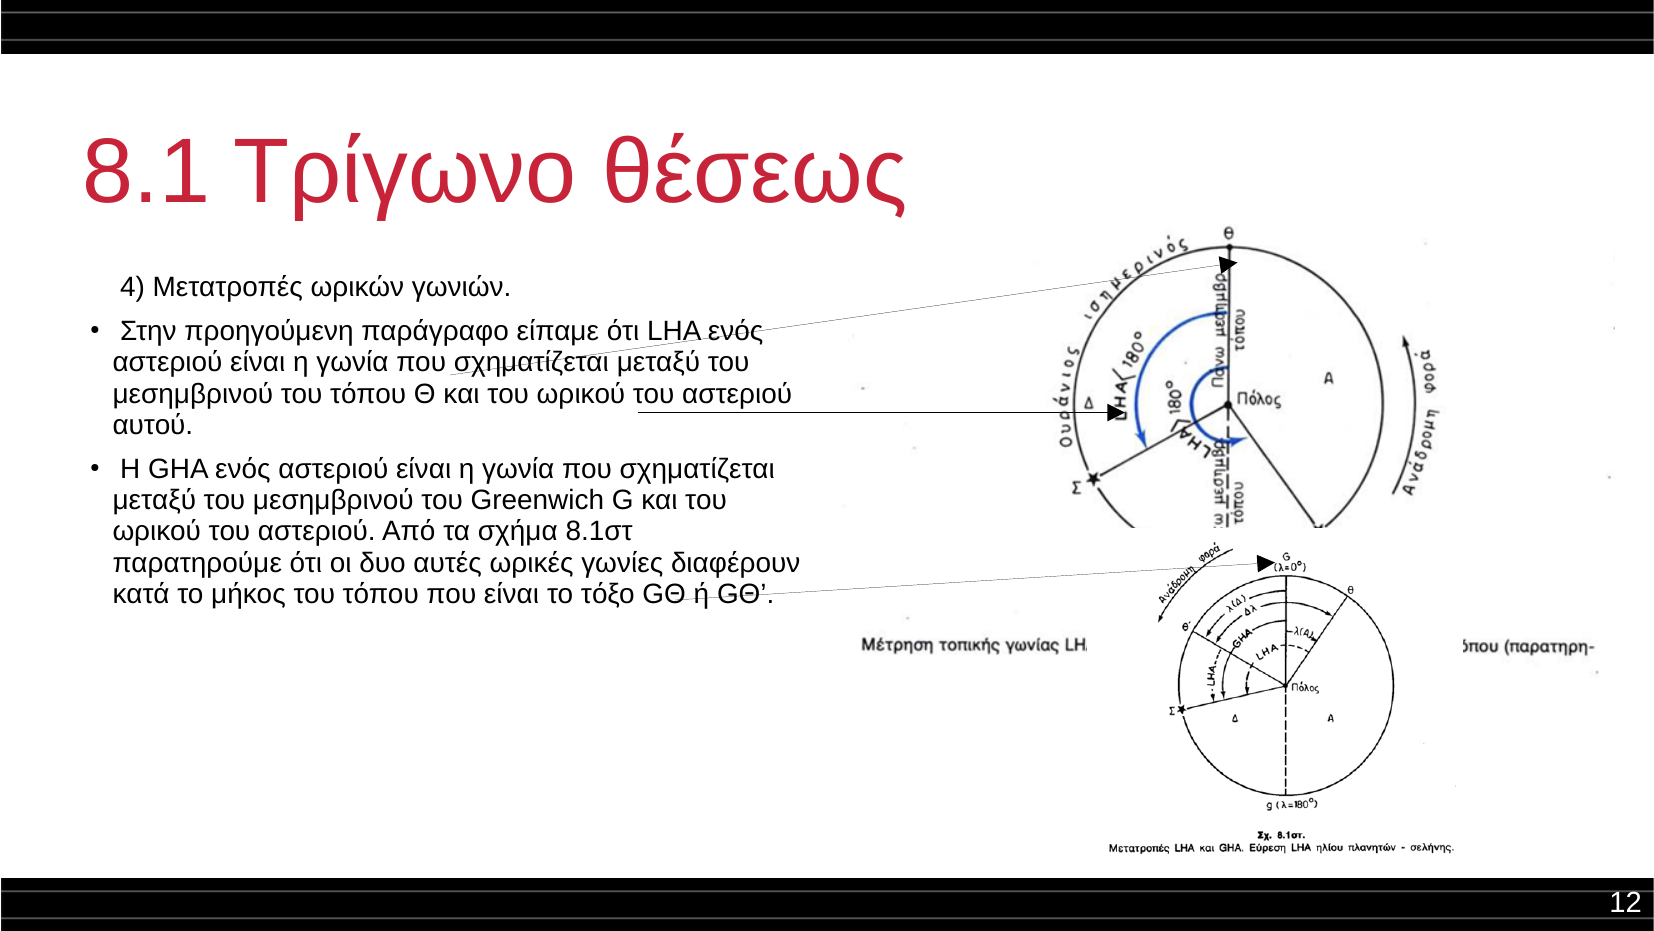

# 8.1 Τρίγωνο θέσεως
 4) Μετατροπές ωρικών γωνιών.
 Στην προηγούμενη παράγραφο είπαμε ότι LΗΑ ενός αστεριού είναι η γωνία που σχηματίζεται μεταξύ του μεσημβρινού του τόπου Θ και του ωρικού του αστεριού αυτού.
 Η GHA ενός αστεριού είναι η γωνία που σχηματίζεται μεταξύ του μεσημβρινού του Greenwich G και του ωρικού του αστεριού. Από τα σχήμα 8.1στ παρατηρούμε ότι οι δυο αυτές ωρικές γωνίες διαφέρουν κατά το μήκος του τόπου που είναι το τόξο GΘ ή GΘ’.